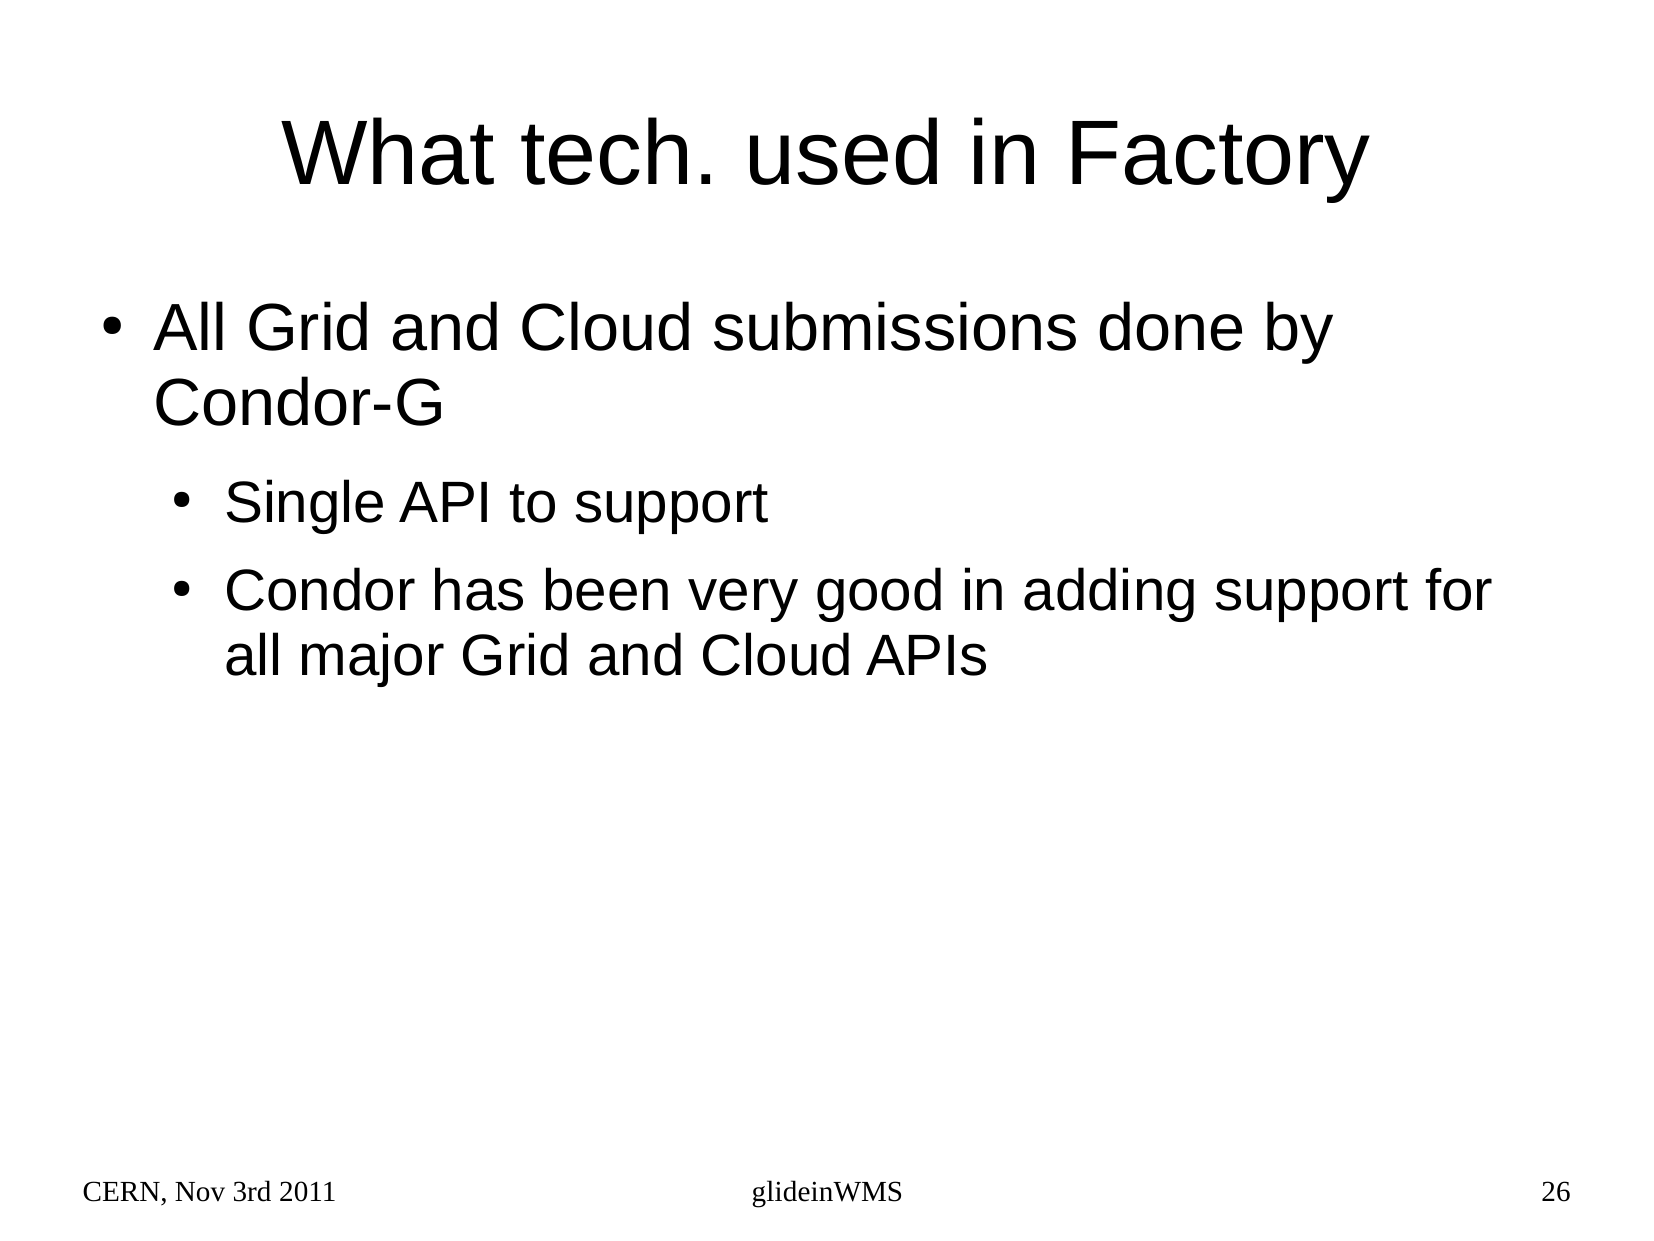

# What tech. used in Factory
All Grid and Cloud submissions done by Condor-G
Single API to support
Condor has been very good in adding support for all major Grid and Cloud APIs
CERN, Nov 3rd 2011
glideinWMS
26